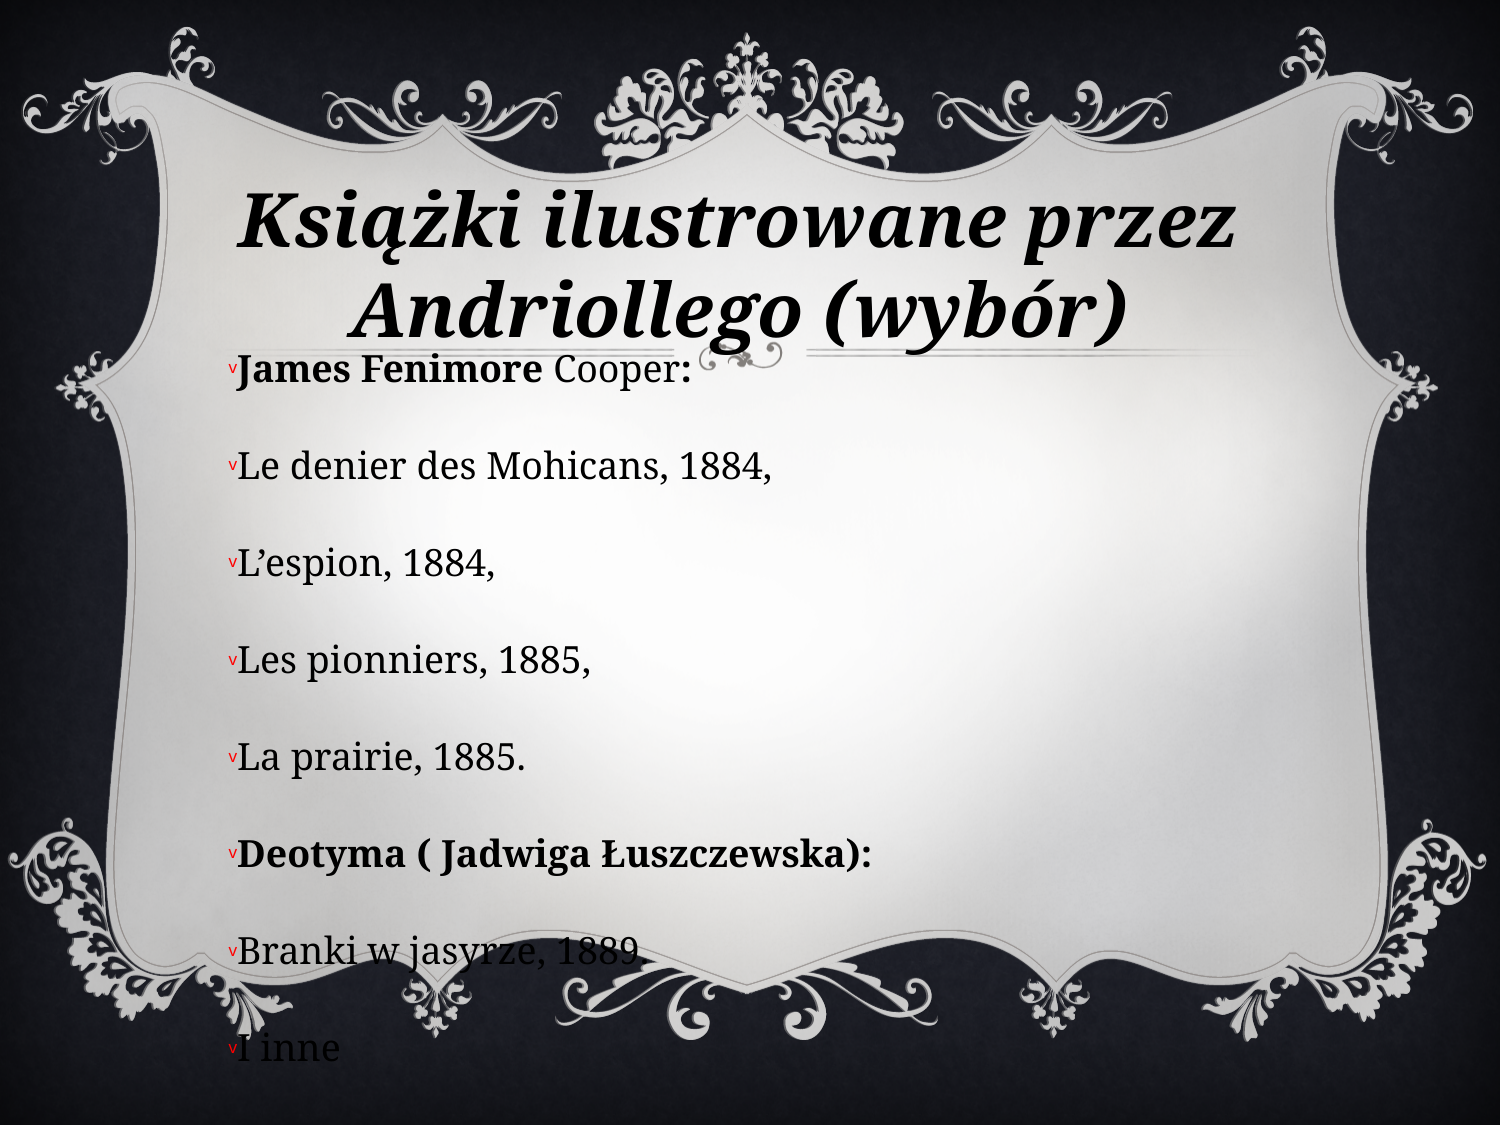

# Książki ilustrowane przez Andriollego (wybór)
James Fenimore Cooper:
Le denier des Mohicans, 1884,
L’espion, 1884,
Les pionniers, 1885,
La prairie, 1885.
Deotyma ( Jadwiga Łuszczewska):
Branki w jasyrze, 1889.
I inne